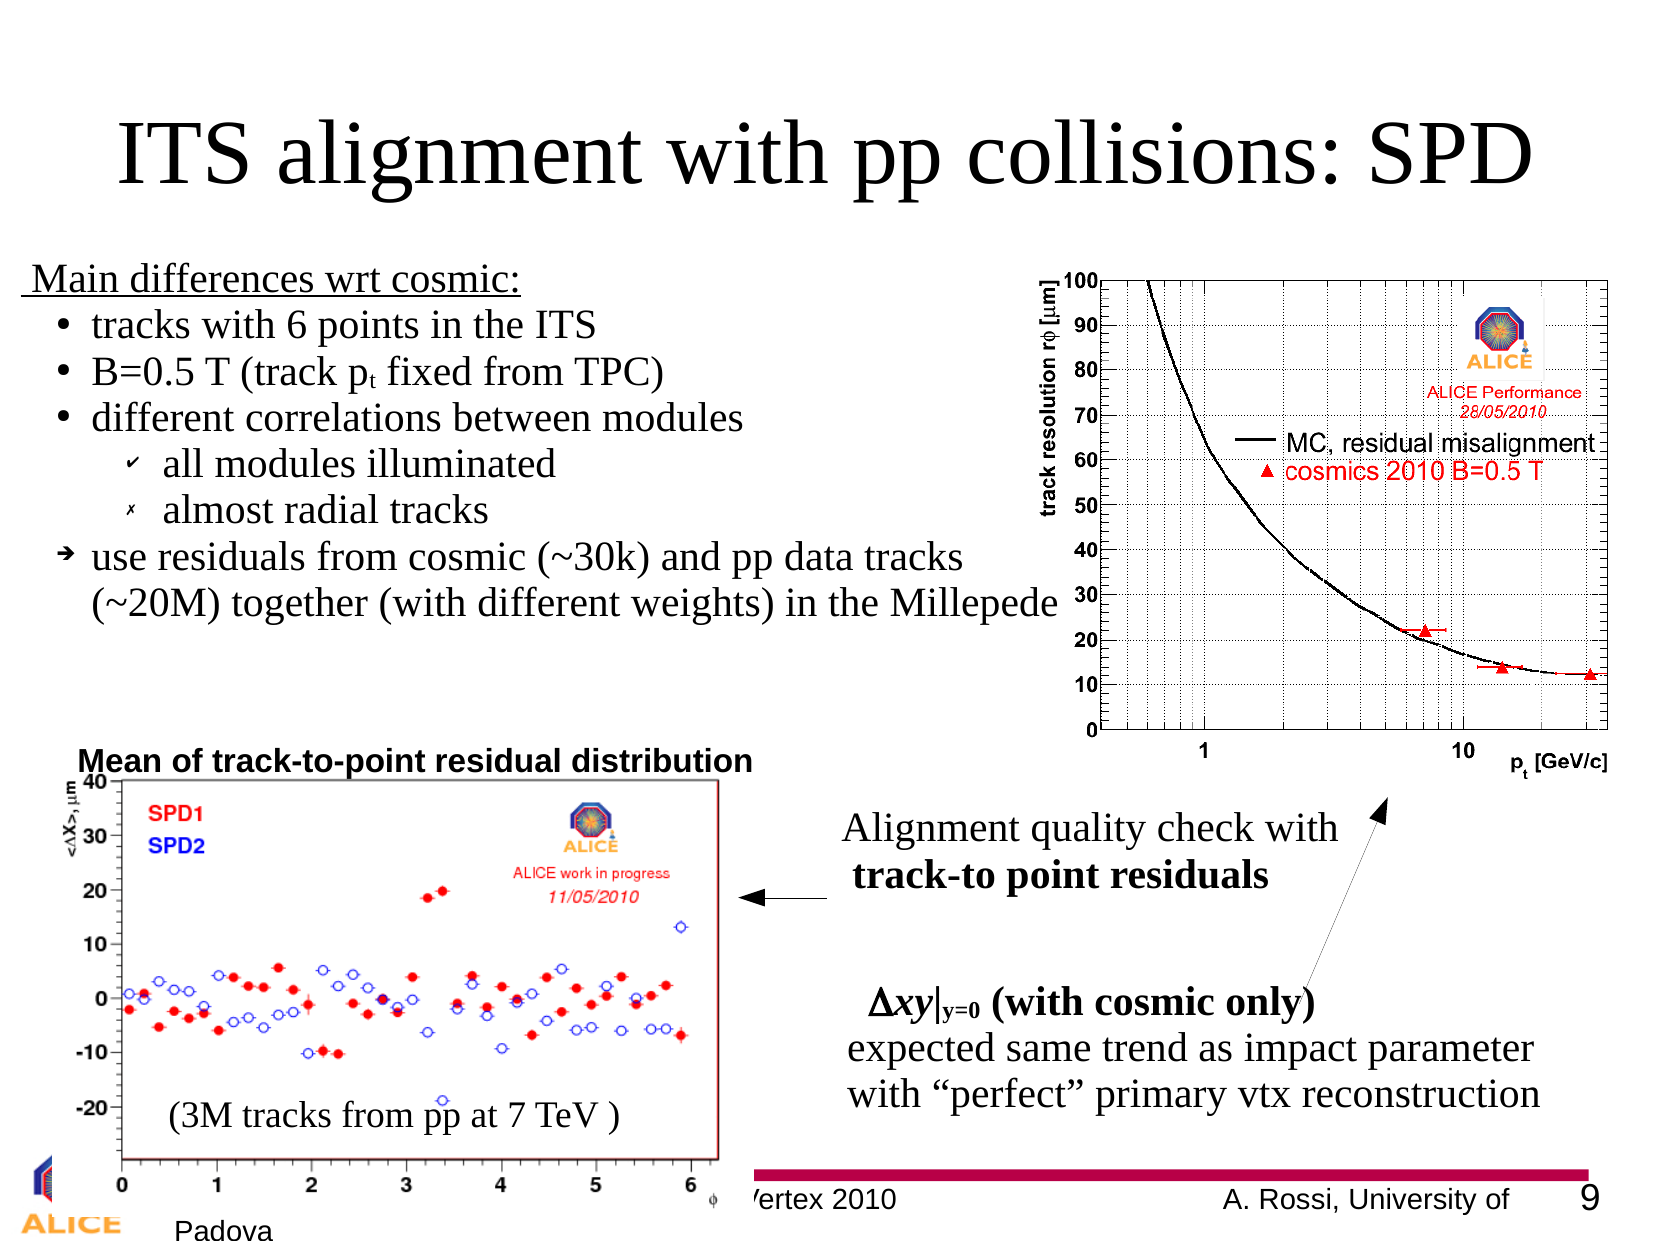

# ITS alignment with pp collisions: SPD
 Main differences wrt cosmic:
tracks with 6 points in the ITS
B=0.5 T (track pt fixed from TPC)
different correlations between modules
all modules illuminated
almost radial tracks
use residuals from cosmic (~30k) and pp data tracks (~20M) together (with different weights) in the Millepede
Mean of track-to-point residual distribution
Alignment quality check with
 track-to point residuals
 Dxy|y=0 (with cosmic only)
expected same trend as impact parameter with “perfect” primary vtx reconstruction
(3M tracks from pp at 7 TeV )
Loch Lomond, 07/06/2010 		 Vertex 2010 		 A. Rossi, University of Padova
9
mispositioned
80% of the modules aligned within 7 microns
alignment: 20M tracks from pp@7TeV + 30k tracks from cosmic-rays